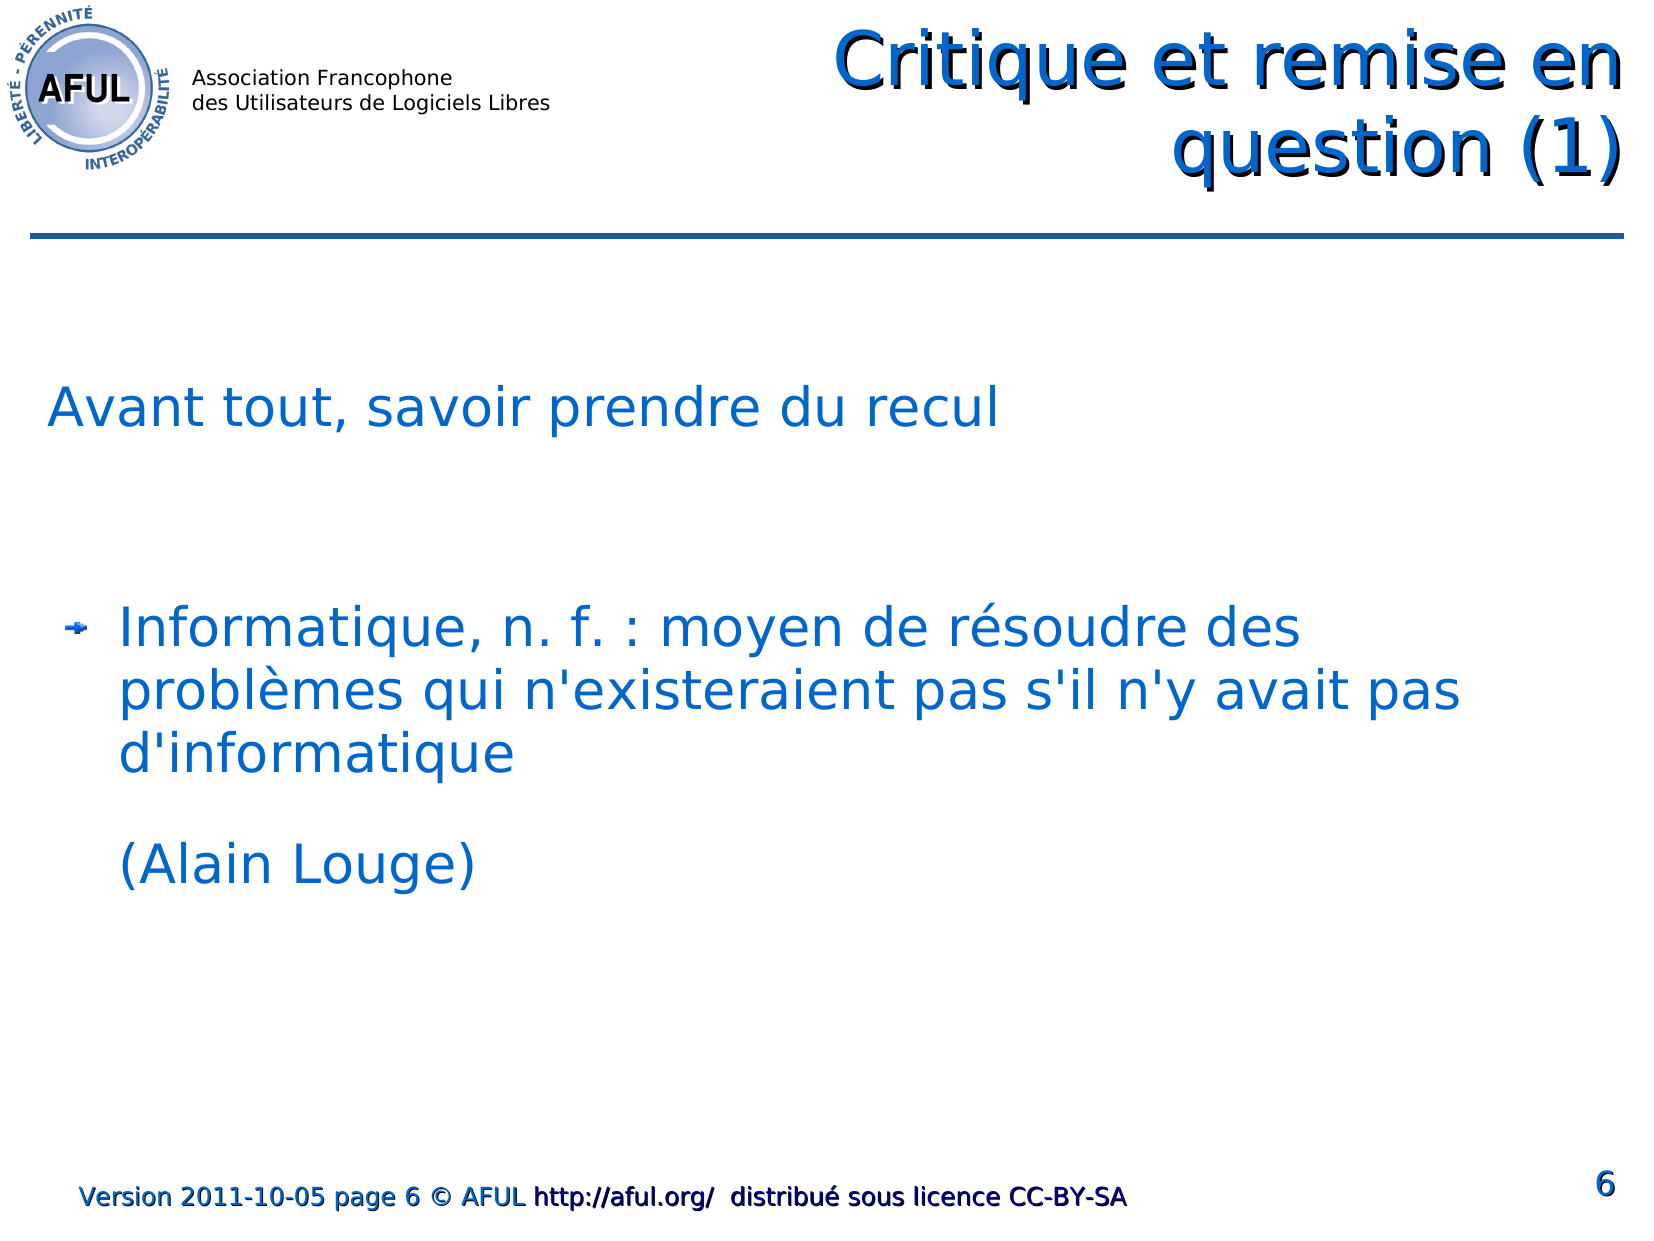

# Critique et remise en question (1)
Avant tout, savoir prendre du recul
Informatique, n. f. : moyen de résoudre des problèmes qui n'existeraient pas s'il n'y avait pas d'informatique
(Alain Louge)